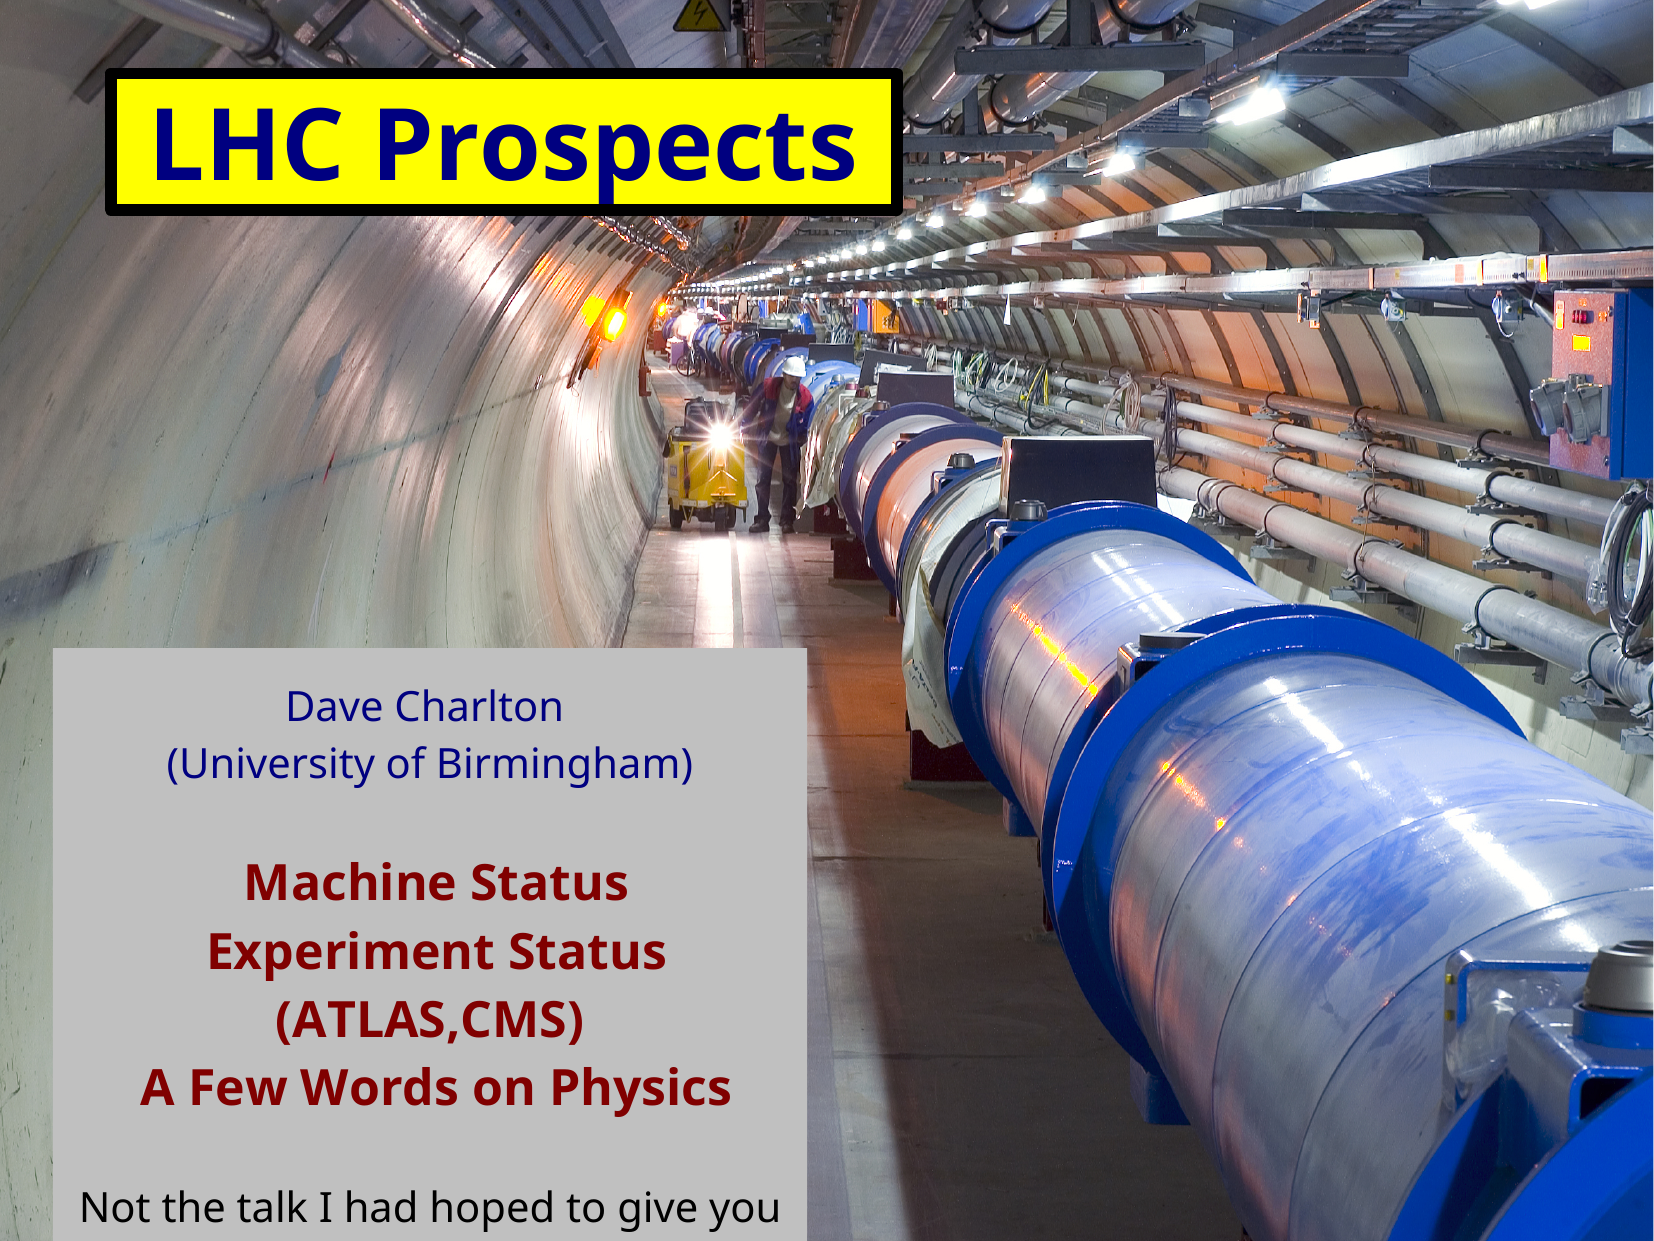

# LHC Prospects
Dave Charlton
(University of Birmingham)
 Machine Status
 Experiment Status (ATLAS,CMS)
 A Few Words on Physics
Not the talk I had hoped to give you today
1